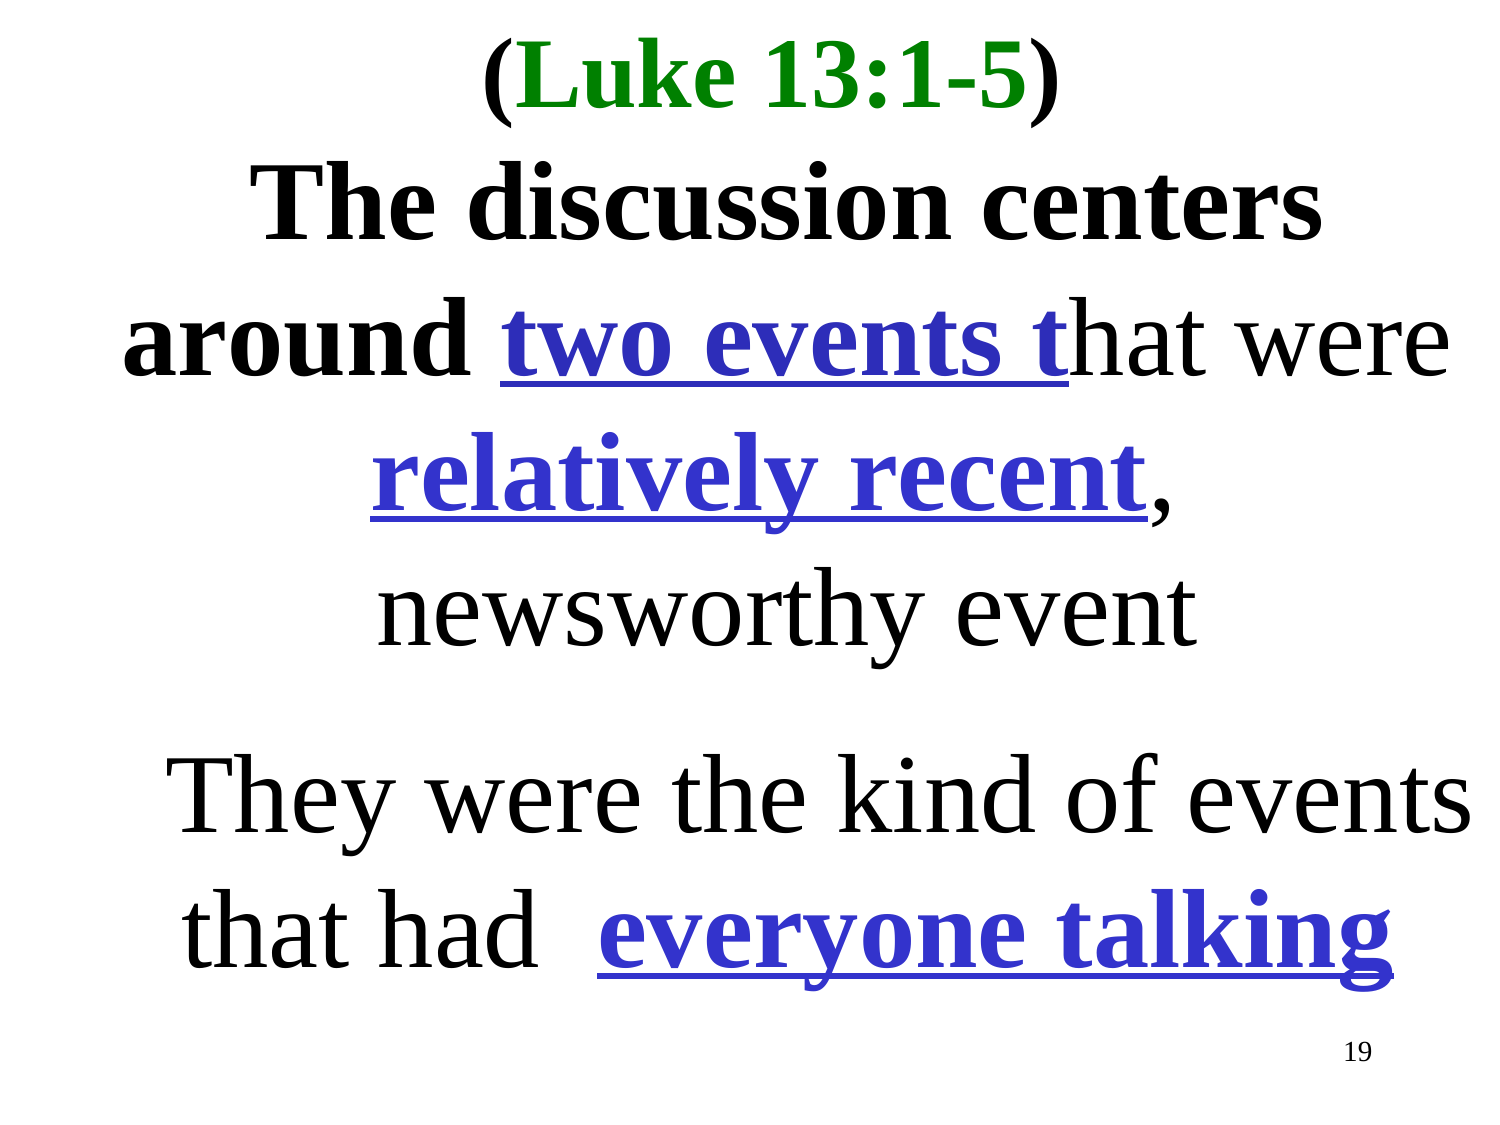

(Luke 13:1-5)
The discussion centers around two events that were relatively recent,
newsworthy event
 They were the kind of events that had everyone talking